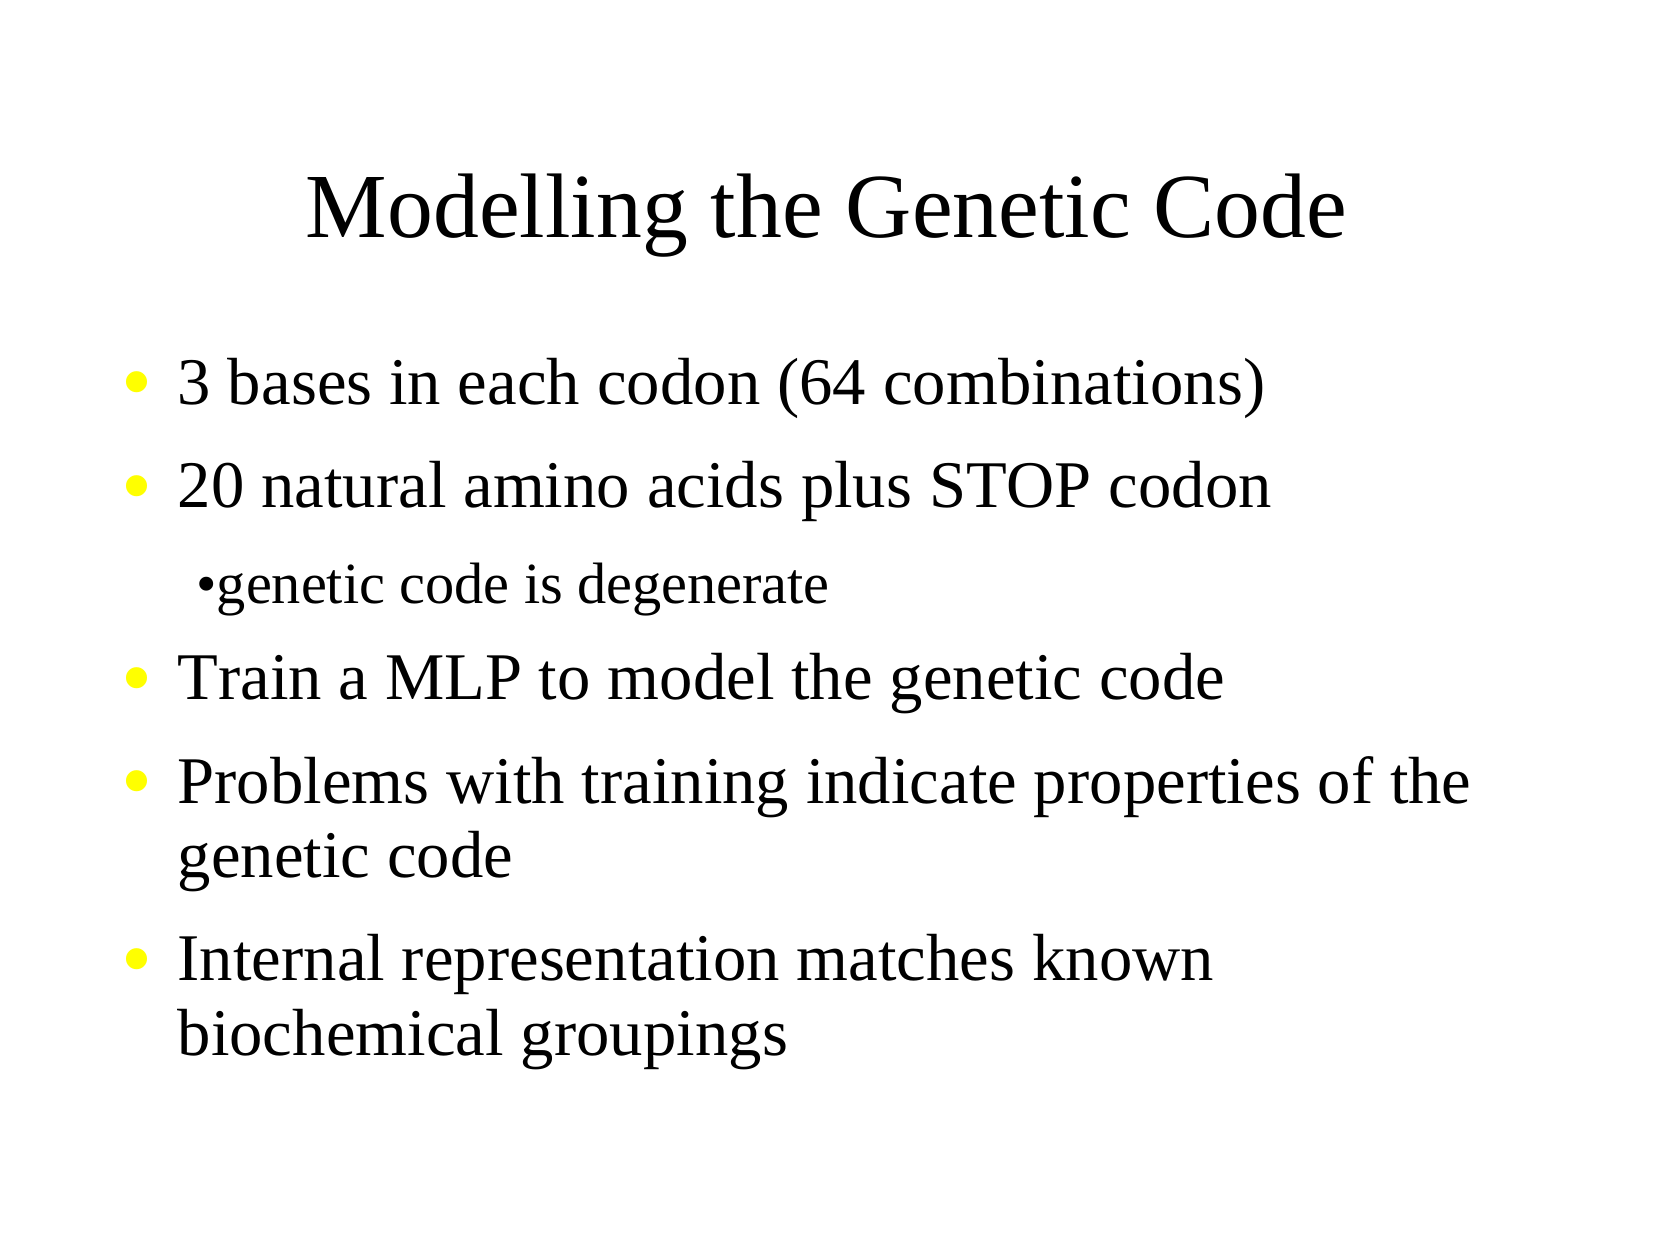

# Modelling the Genetic Code
3 bases in each codon (64 combinations)
20 natural amino acids plus STOP codon
genetic code is degenerate
Train a MLP to model the genetic code
Problems with training indicate properties of the genetic code
Internal representation matches known biochemical groupings